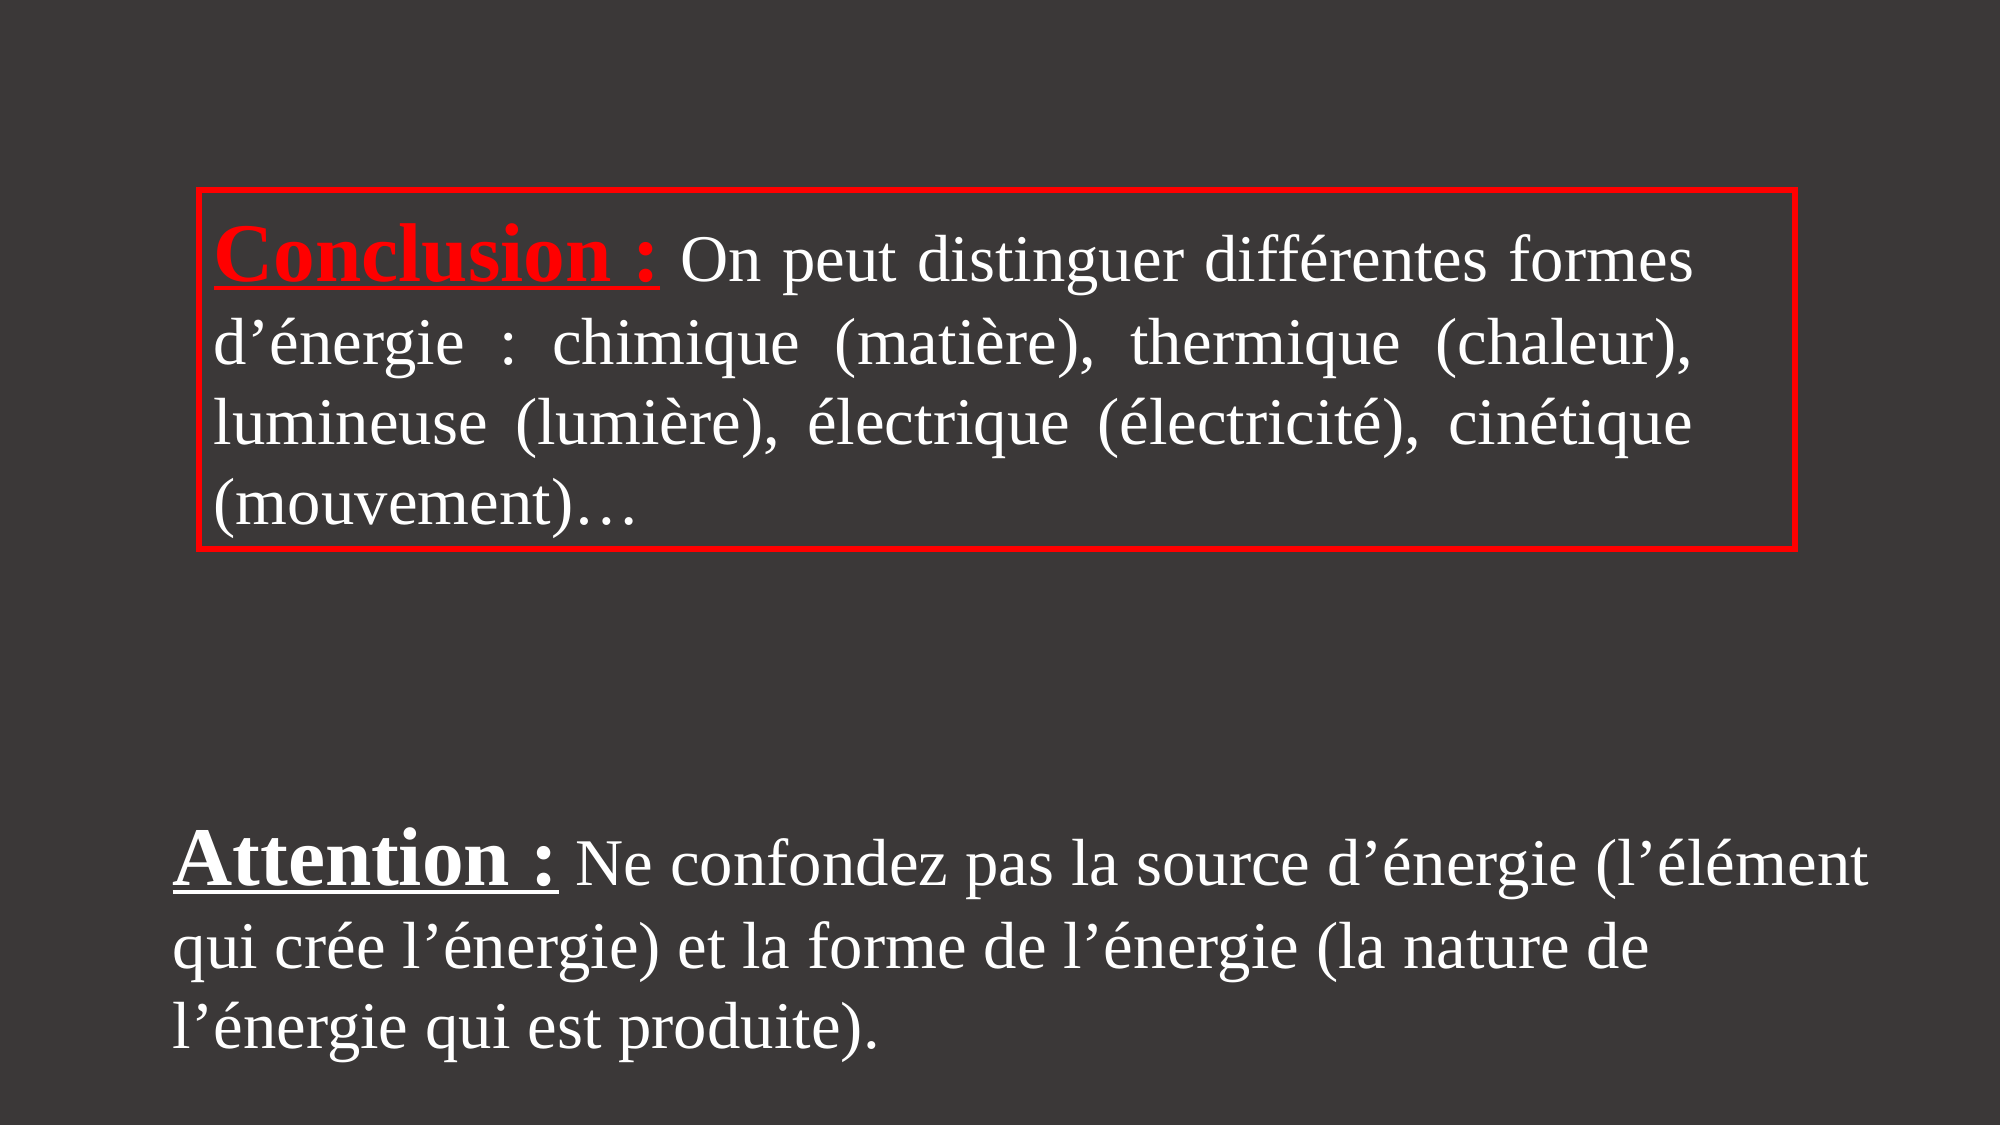

Conclusion : On peut distinguer différentes formes d’énergie : chimique (matière), thermique (chaleur), lumineuse (lumière), électrique (électricité), cinétique (mouvement)…
Attention : Ne confondez pas la source d’énergie (l’élément qui crée l’énergie) et la forme de l’énergie (la nature de l’énergie qui est produite).